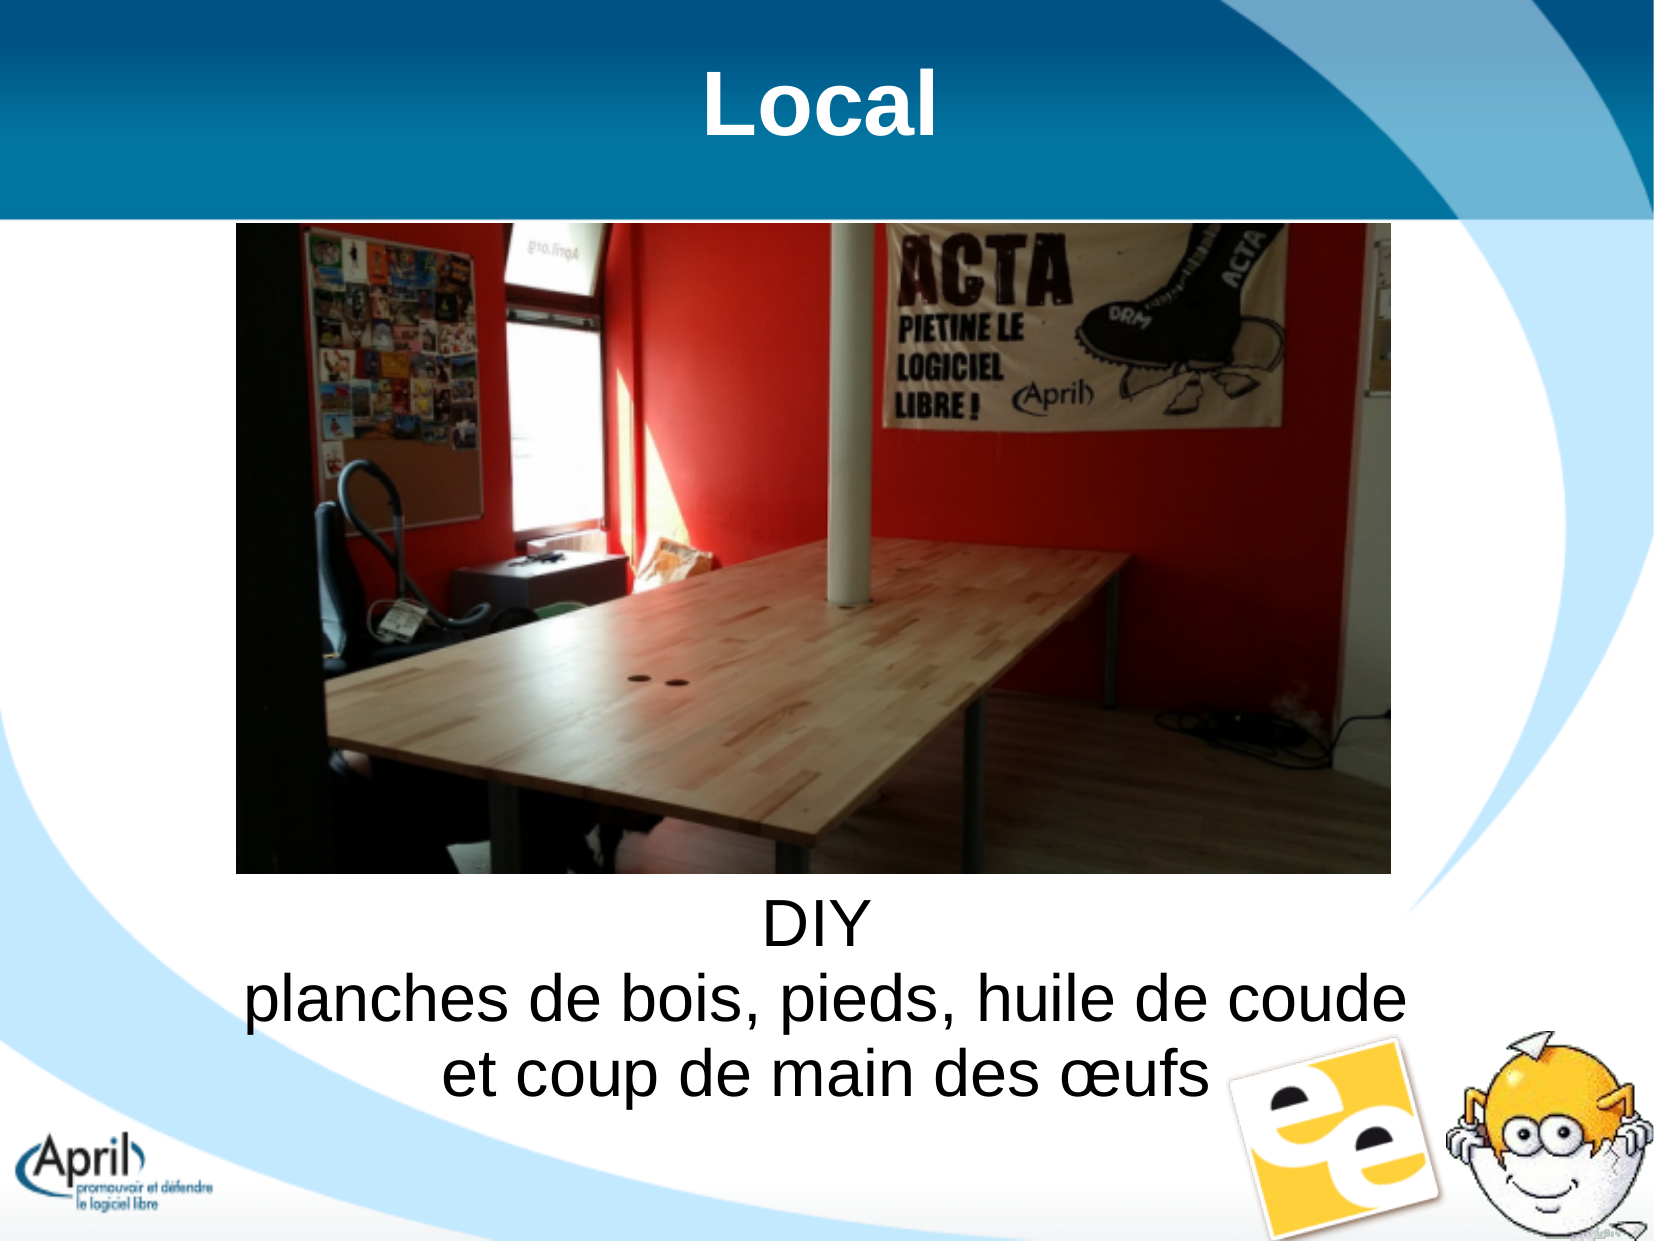

# Local
DIY
planches de bois, pieds, huile de coude
et coup de main des œufs